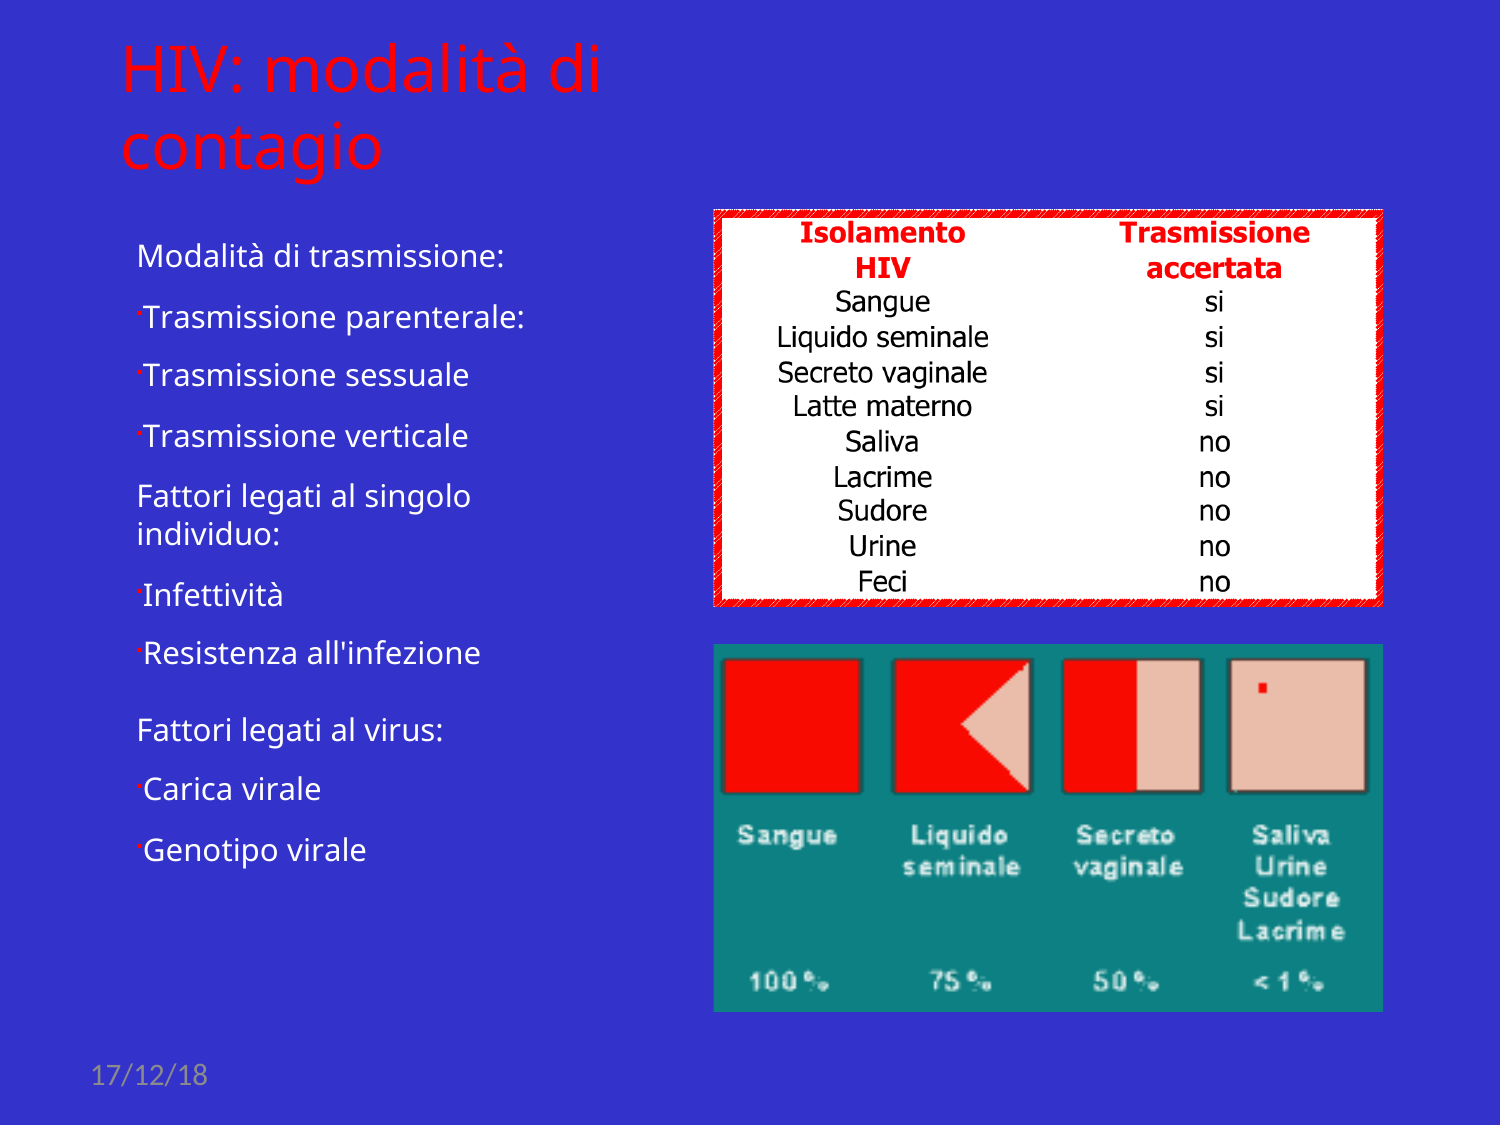

HIV: modalità di contagio
Modalità di trasmissione:
Trasmissione parenterale:
Trasmissione sessuale
Trasmissione verticale
Fattori legati al singolo individuo:
Infettività
Resistenza all'infezione
Fattori legati al virus:
Carica virale
Genotipo virale
17/12/18